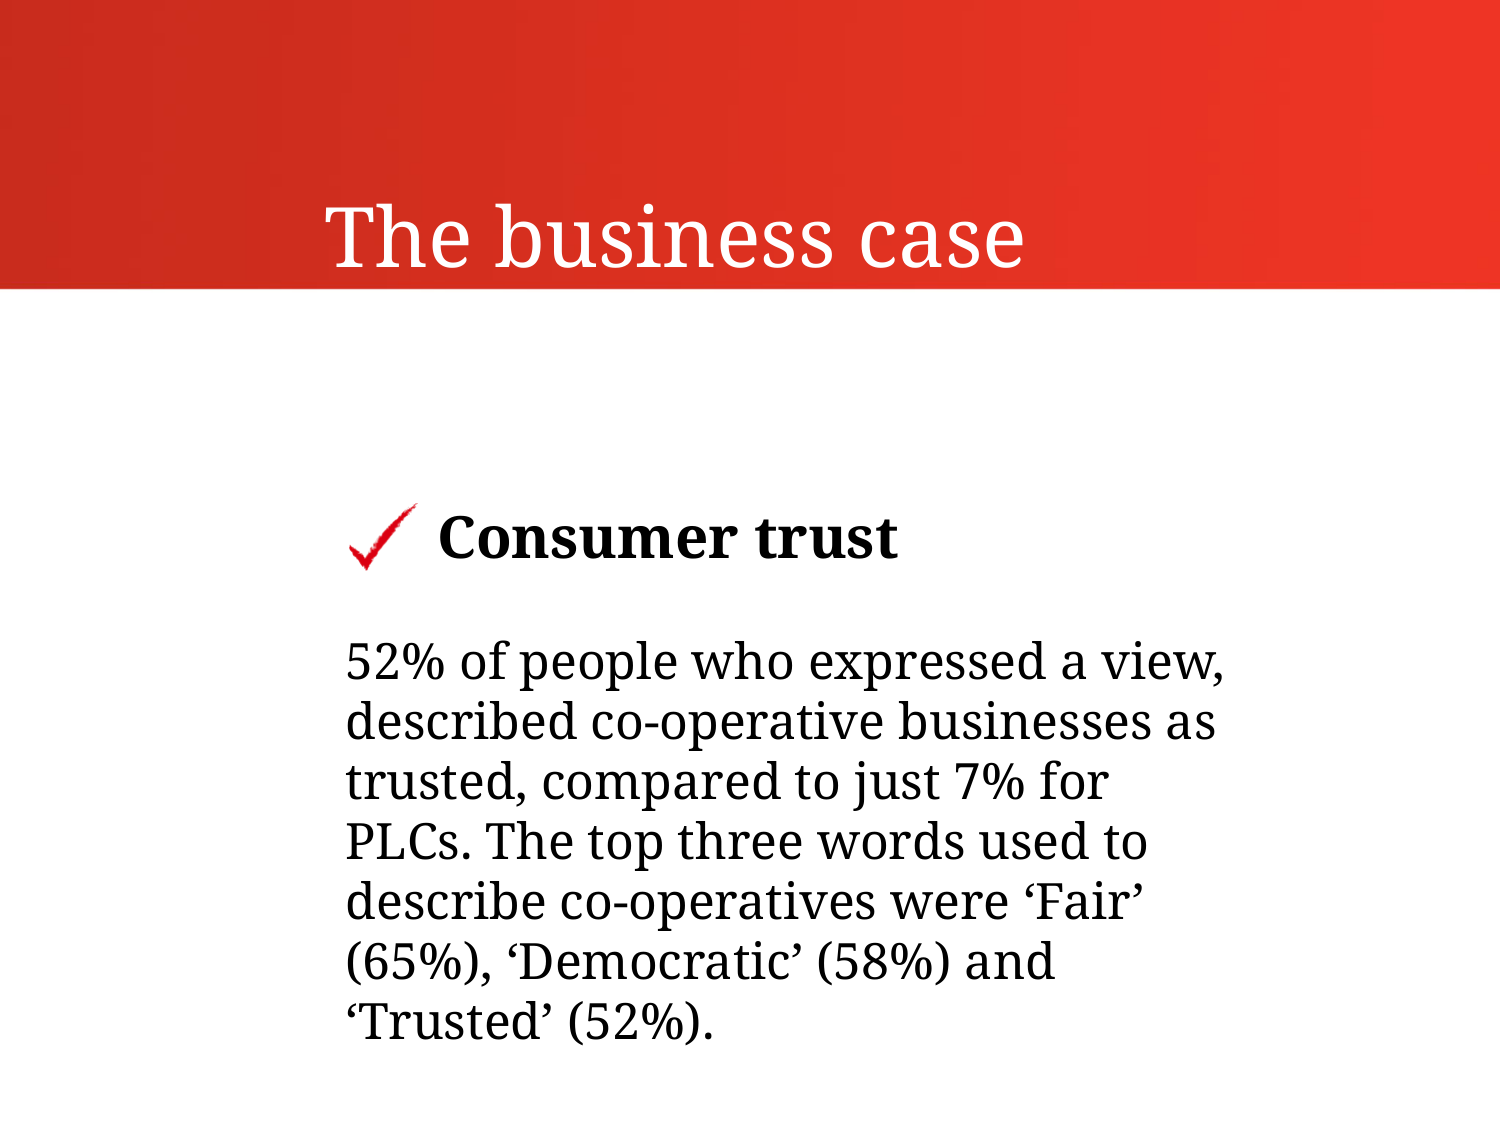

# The business case
 Consumer trust
52% of people who expressed a view, described co-operative businesses as trusted, compared to just 7% for PLCs. The top three words used to describe co-operatives were ‘Fair’ (65%), ‘Democratic’ (58%) and ‘Trusted’ (52%).